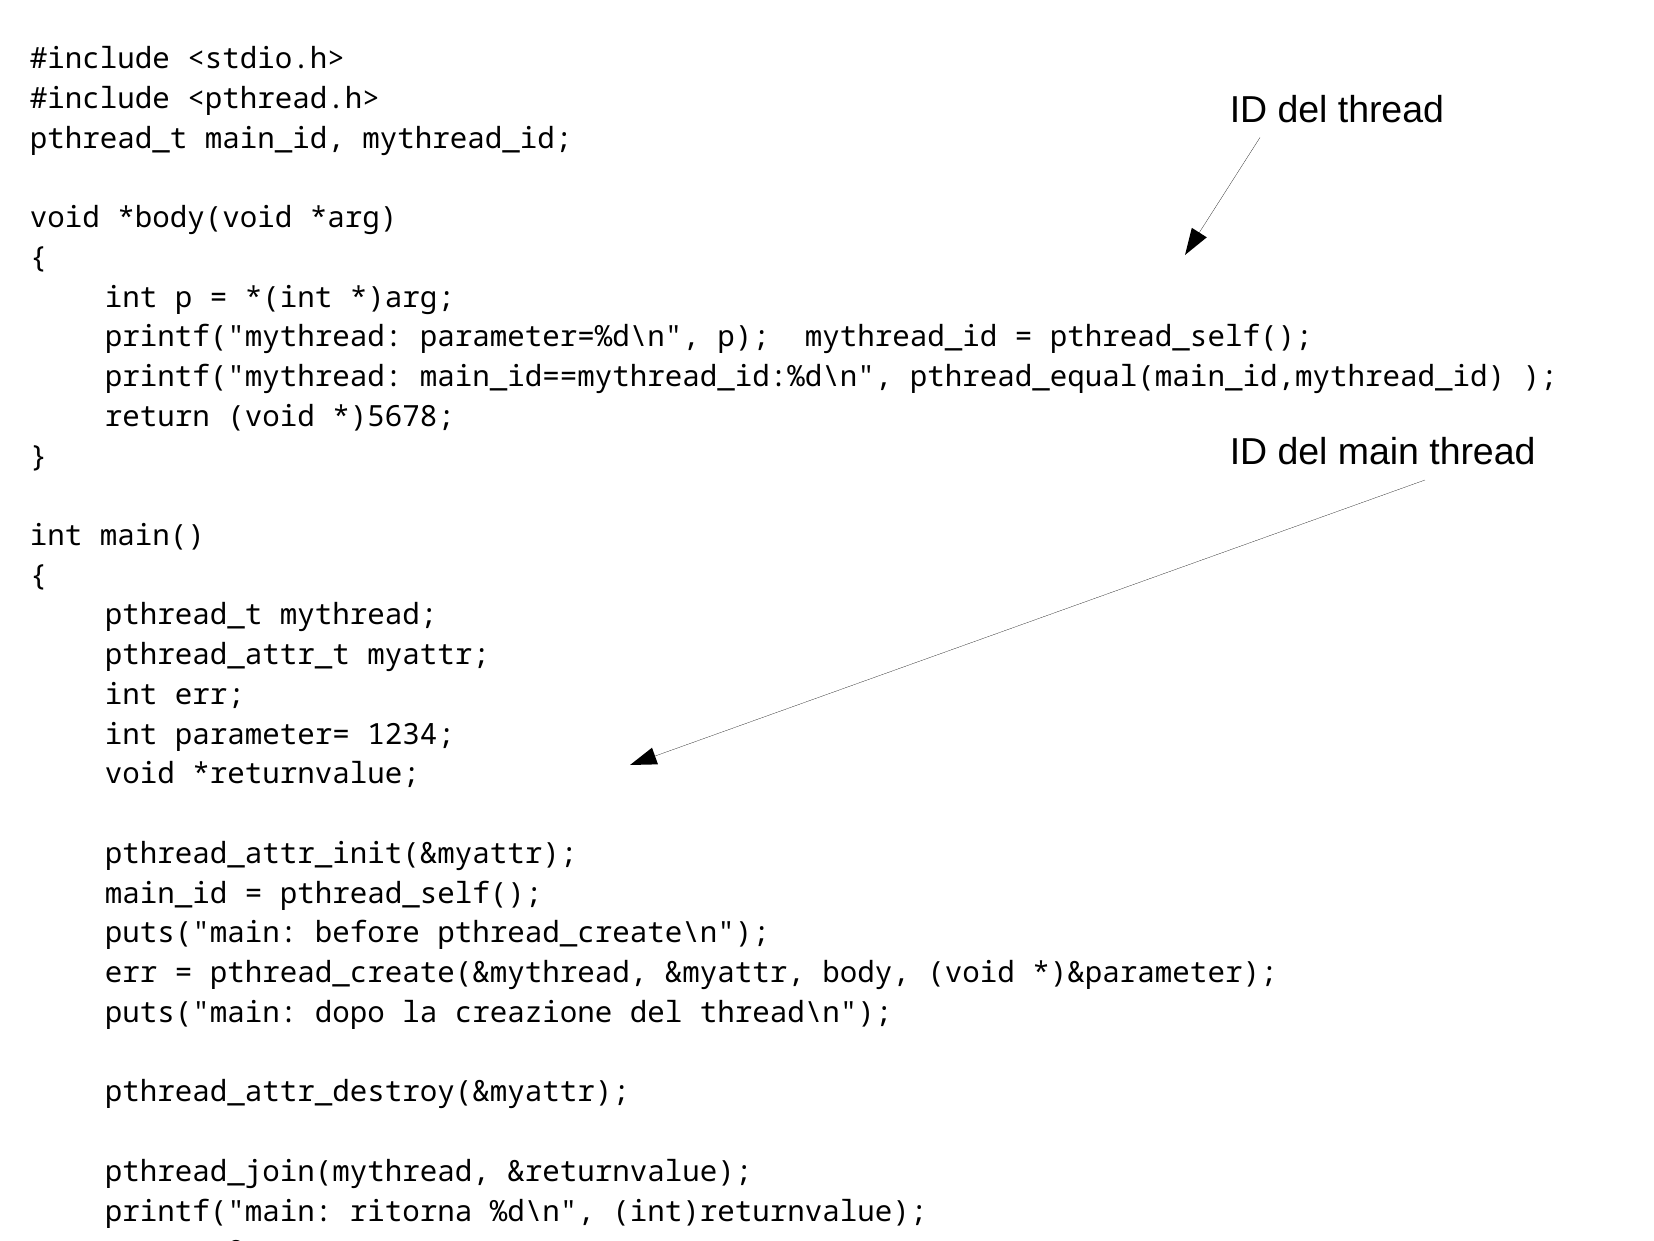

#include <stdio.h>
#include <pthread.h>
pthread_t main_id, mythread_id;
void *body(void *arg)
{
 	int p = *(int *)arg;
 	printf("mythread: parameter=%d\n", p); mythread_id = pthread_self();
 	printf("mythread: main_id==mythread_id:%d\n", pthread_equal(main_id,mythread_id) );
 	return (void *)5678;
}
int main()
{
 	pthread_t mythread;
 	pthread_attr_t myattr;
 	int err;
 	int parameter= 1234;
 	void *returnvalue;
 	pthread_attr_init(&myattr);
	main_id = pthread_self();
 	puts("main: before pthread_create\n");
 	err = pthread_create(&mythread, &myattr, body, (void *)&parameter);
 	puts("main: dopo la creazione del thread\n");
 	pthread_attr_destroy(&myattr);
 	pthread_join(mythread, &returnvalue);
 	printf("main: ritorna %d\n", (int)returnvalue);
 	return 0;
}
ID del thread
ID del main thread